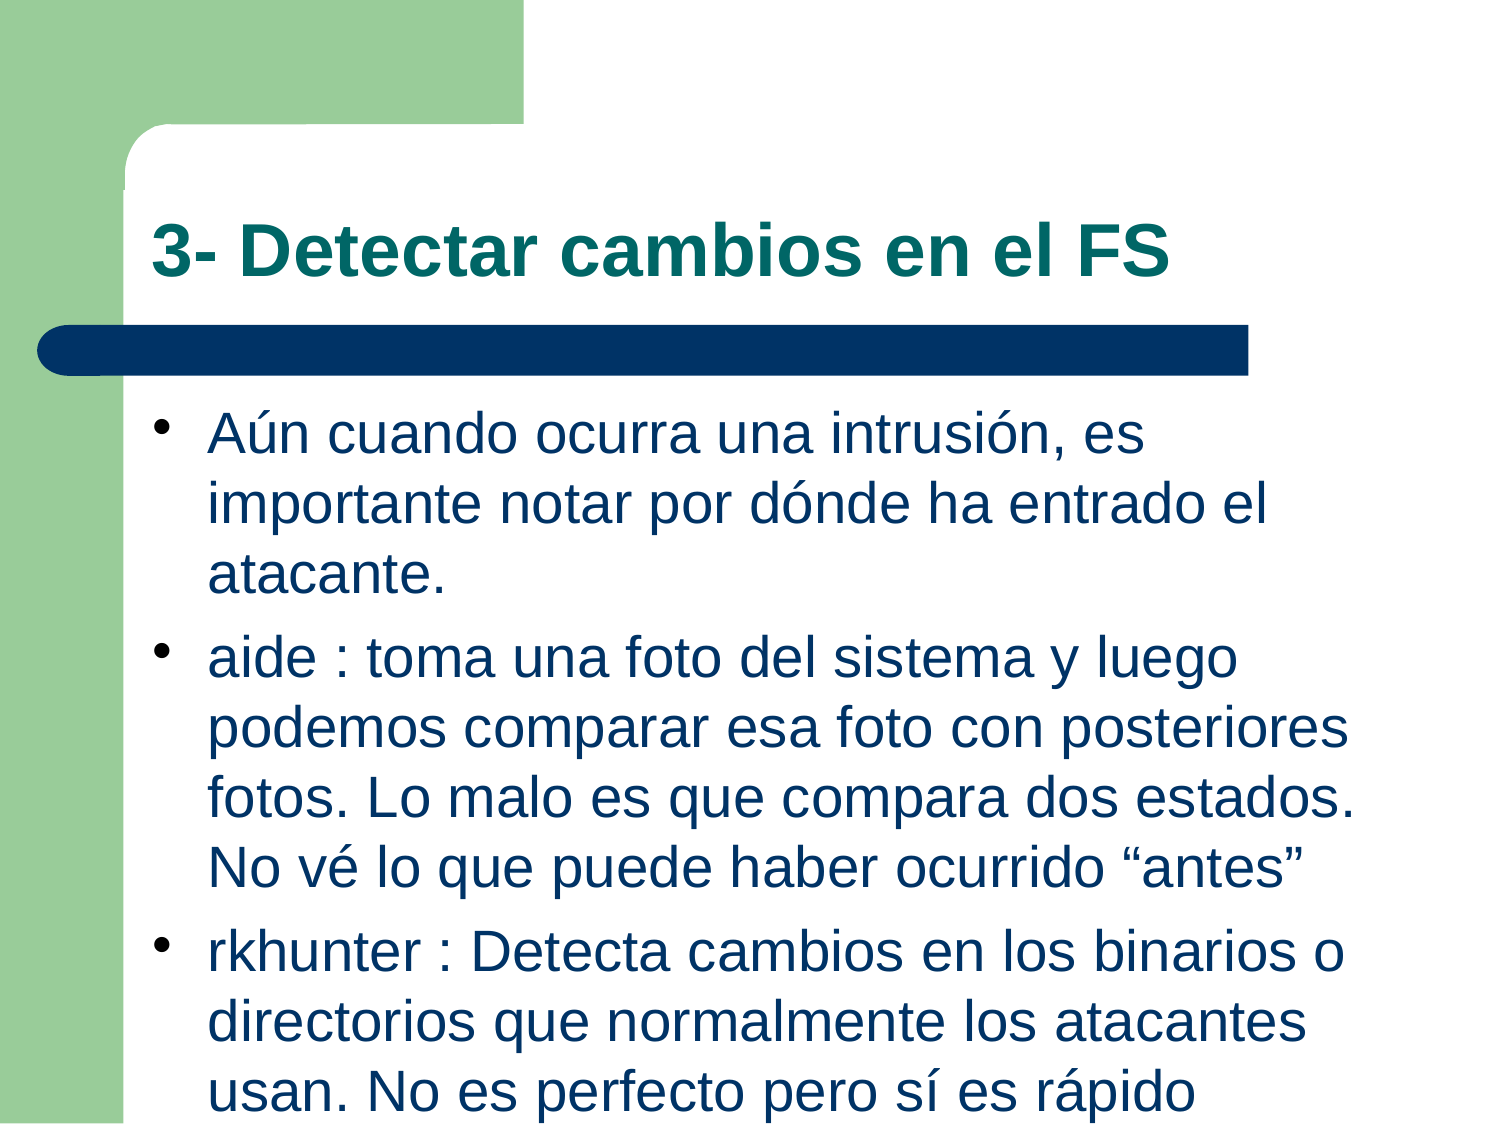

# 3- Detectar cambios en el FS
Aún cuando ocurra una intrusión, es importante notar por dónde ha entrado el atacante.
aide : toma una foto del sistema y luego podemos comparar esa foto con posteriores fotos. Lo malo es que compara dos estados. No vé lo que puede haber ocurrido “antes”
rkhunter : Detecta cambios en los binarios o directorios que normalmente los atacantes usan. No es perfecto pero sí es rápido